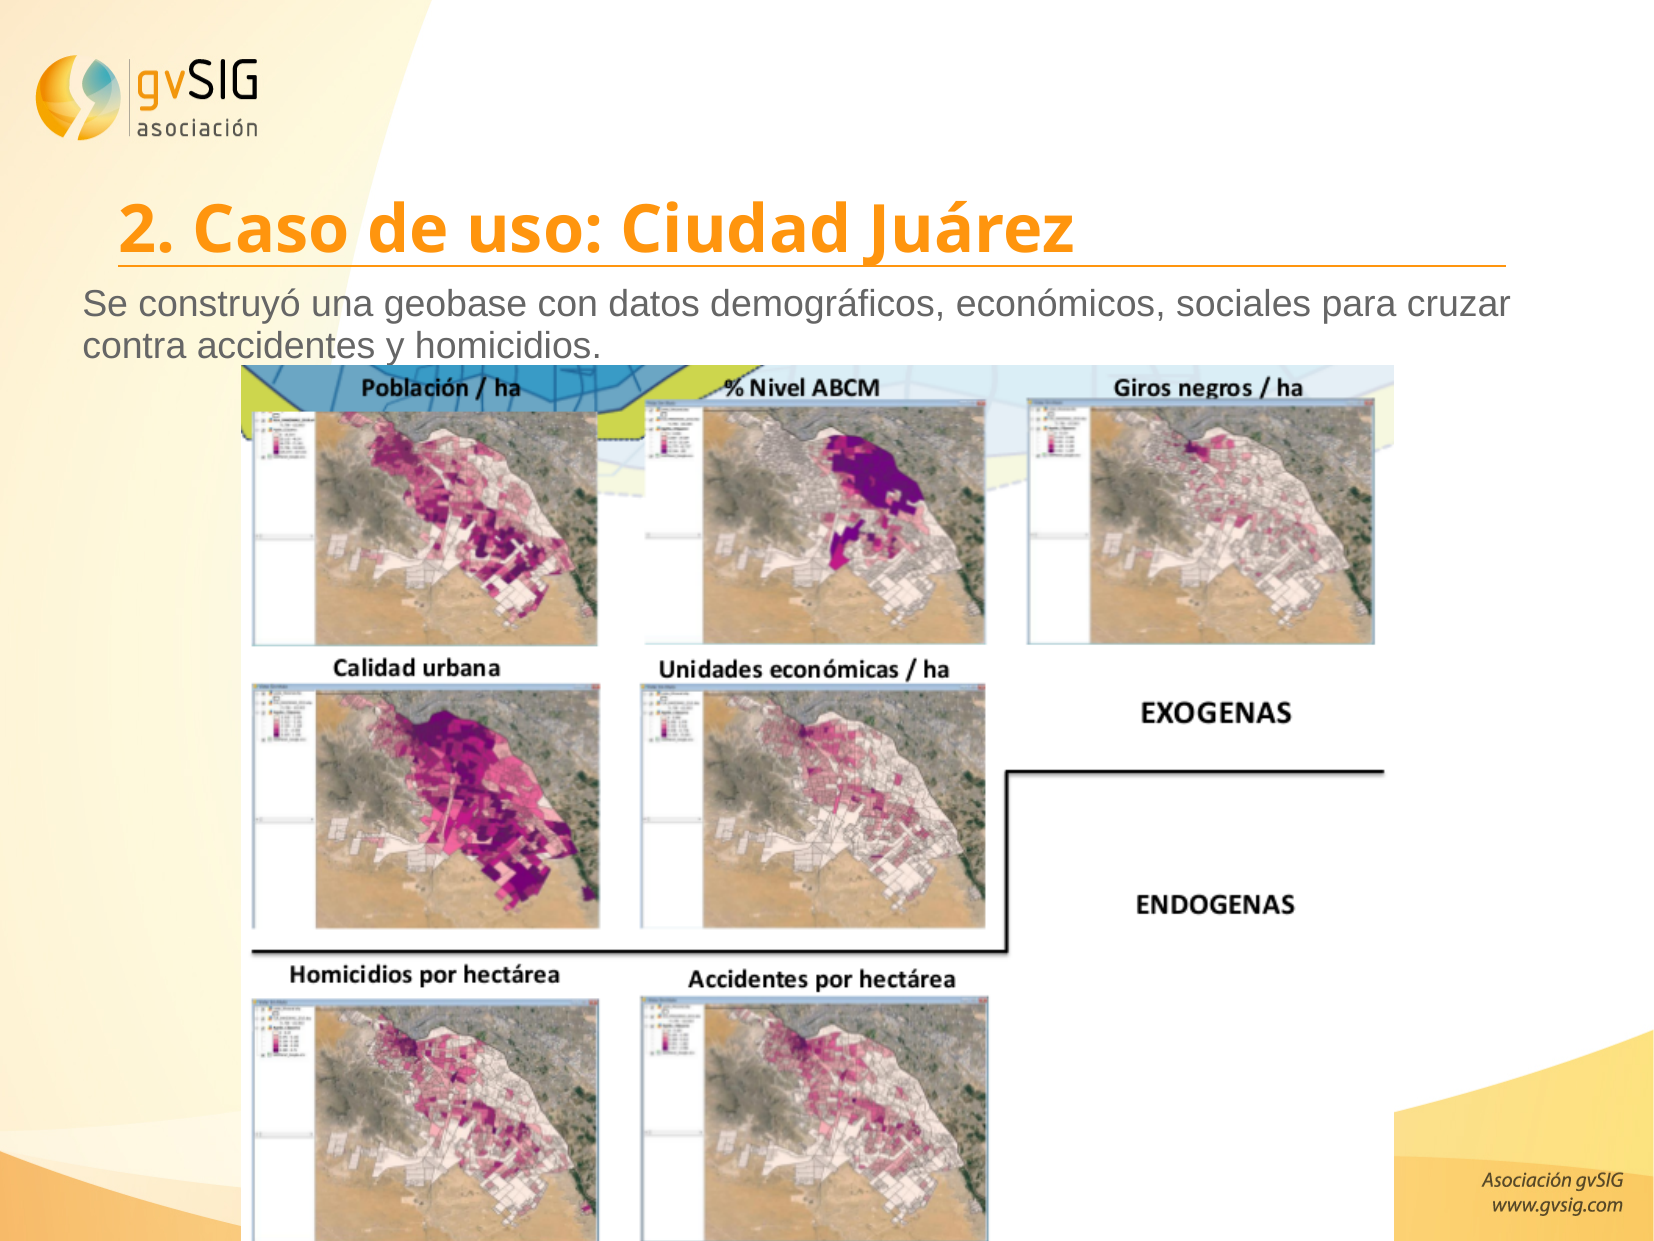

# 2. Caso de uso: Ciudad Juárez
Se construyó una geobase con datos demográficos, económicos, sociales para cruzar contra accidentes y homicidios.